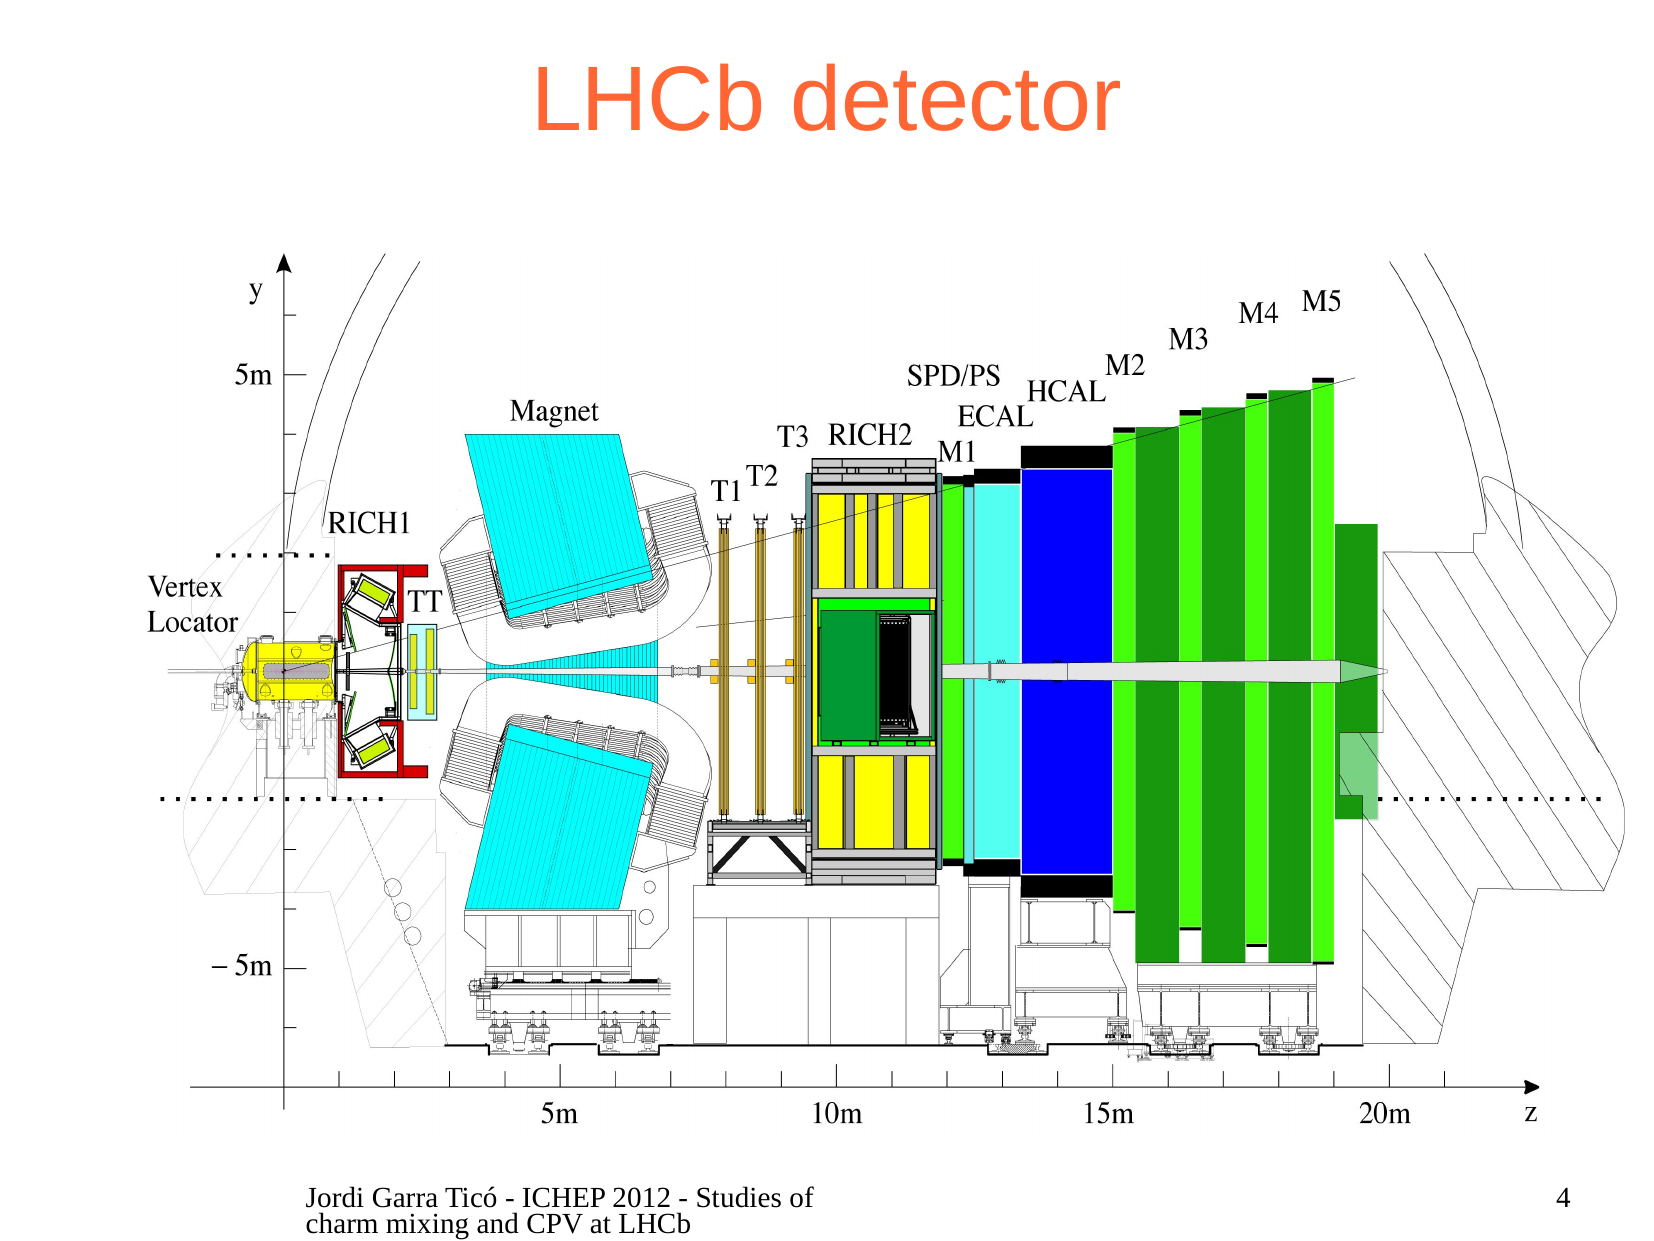

# LHCb detector
Jordi Garra Ticó - ICHEP 2012 - Studies of charm mixing and CPV at LHCb
4